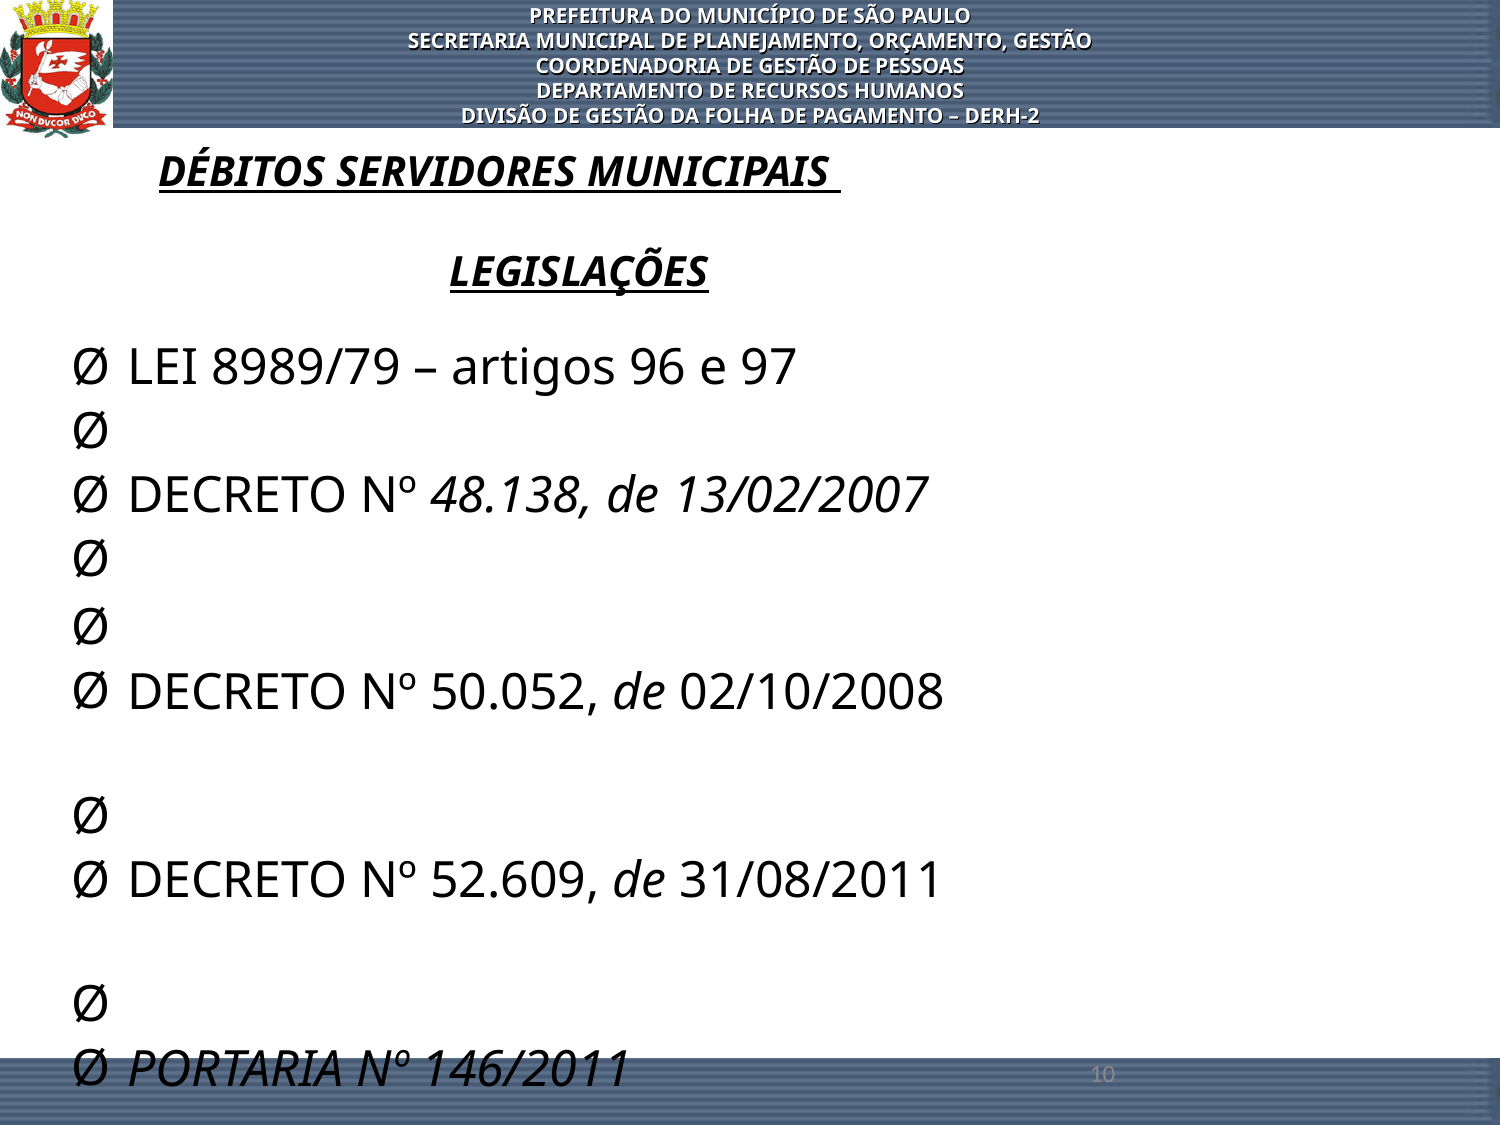

PREFEITURA DO MUNICÍPIO DE SÃO PAULO
SECRETARIA MUNICIPAL DE PLANEJAMENTO, ORÇAMENTO, GESTÃO
COORDENADORIA DE GESTÃO DE PESSOAS
DEPARTAMENTO DE RECURSOS HUMANOS
DIVISÃO DE GESTÃO DA FOLHA DE PAGAMENTO – DERH-2
 DÉBITOS SERVIDORES MUNICIPAIS
 LEGISLAÇÕES
LEI 8989/79 – artigos 96 e 97
DECRETO Nº 48.138, de 13/02/2007
DECRETO Nº 50.052, de 02/10/2008
DECRETO Nº 52.609, de 31/08/2011
PORTARIA Nº 146/2011